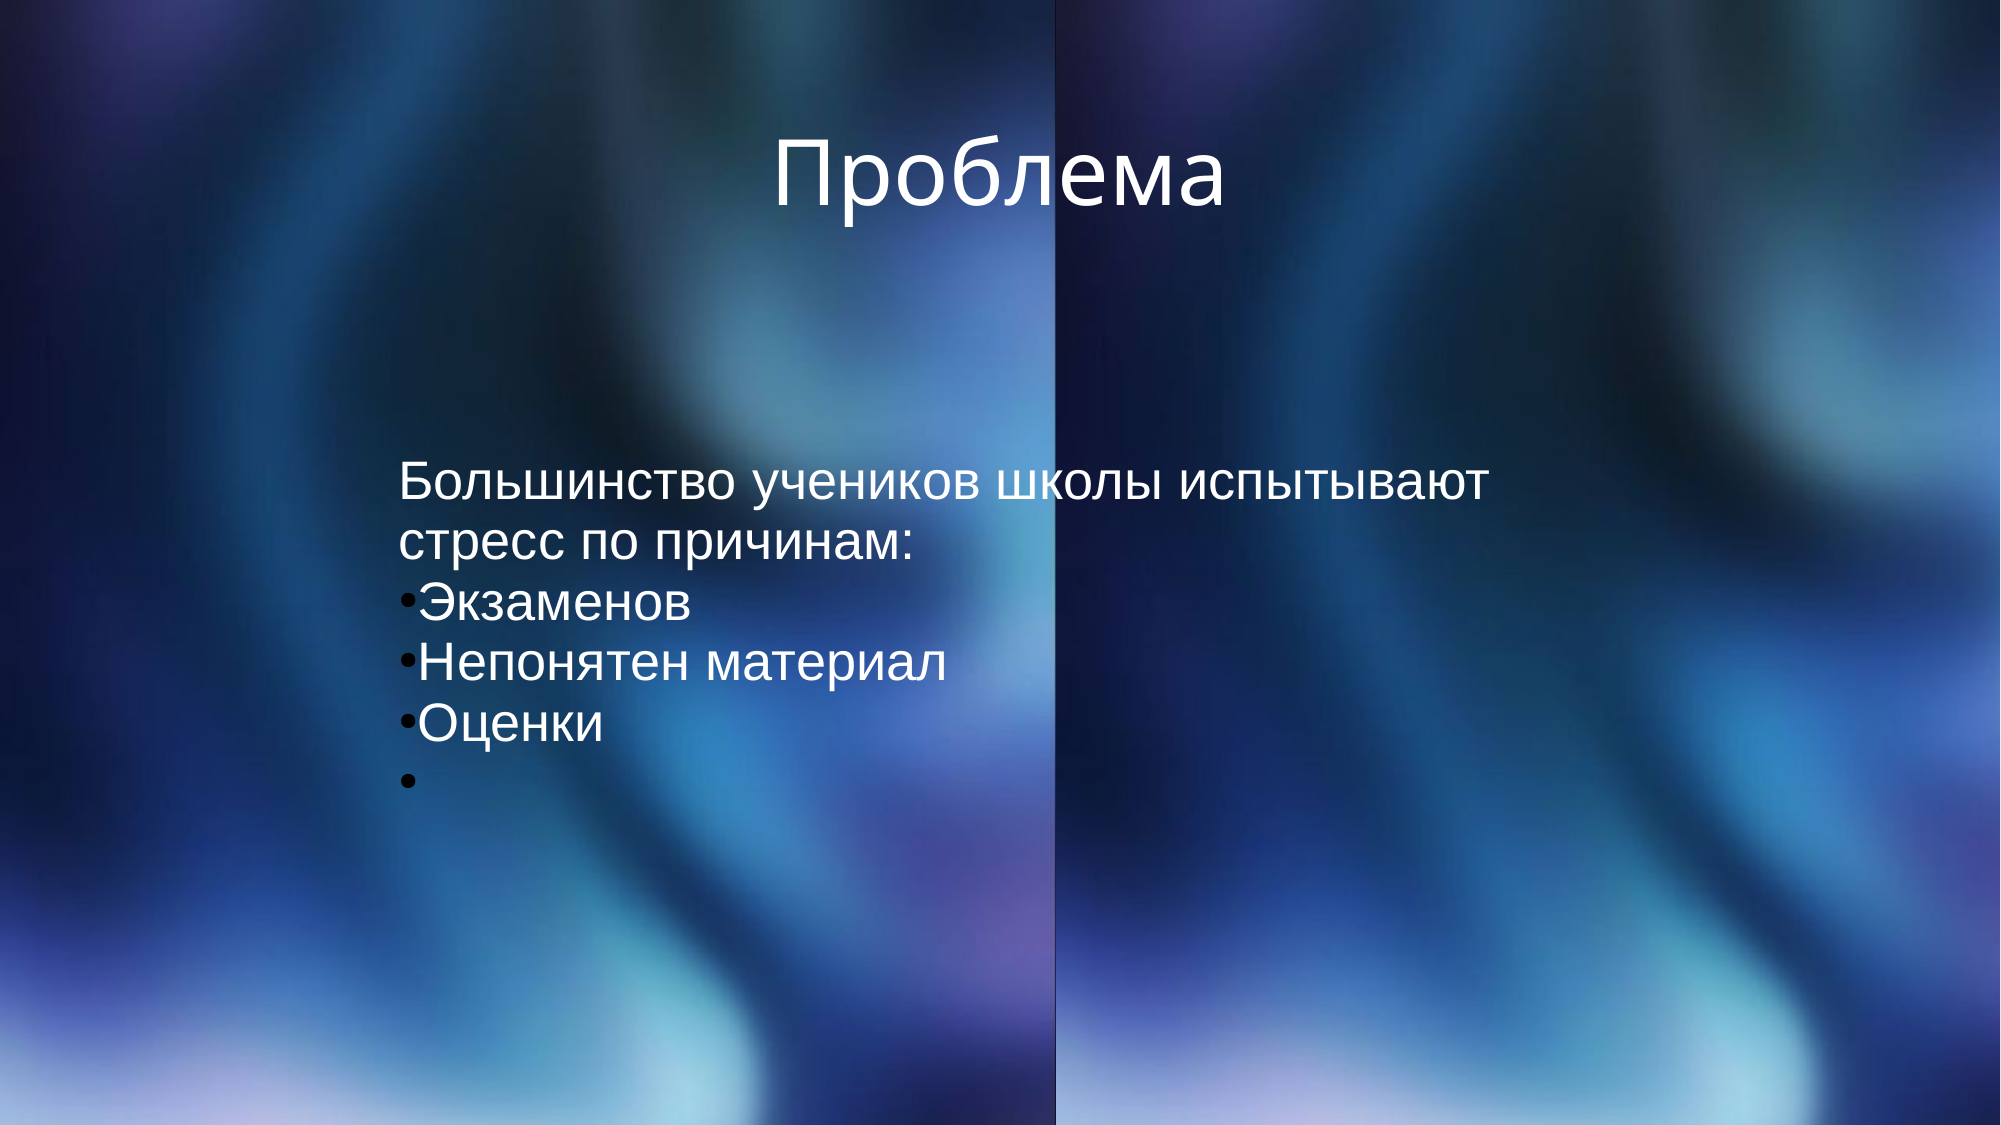

# Проблема
Большинство учеников школы испытывают стресс по причинам:
Экзаменов
Непонятен материал
Оценки